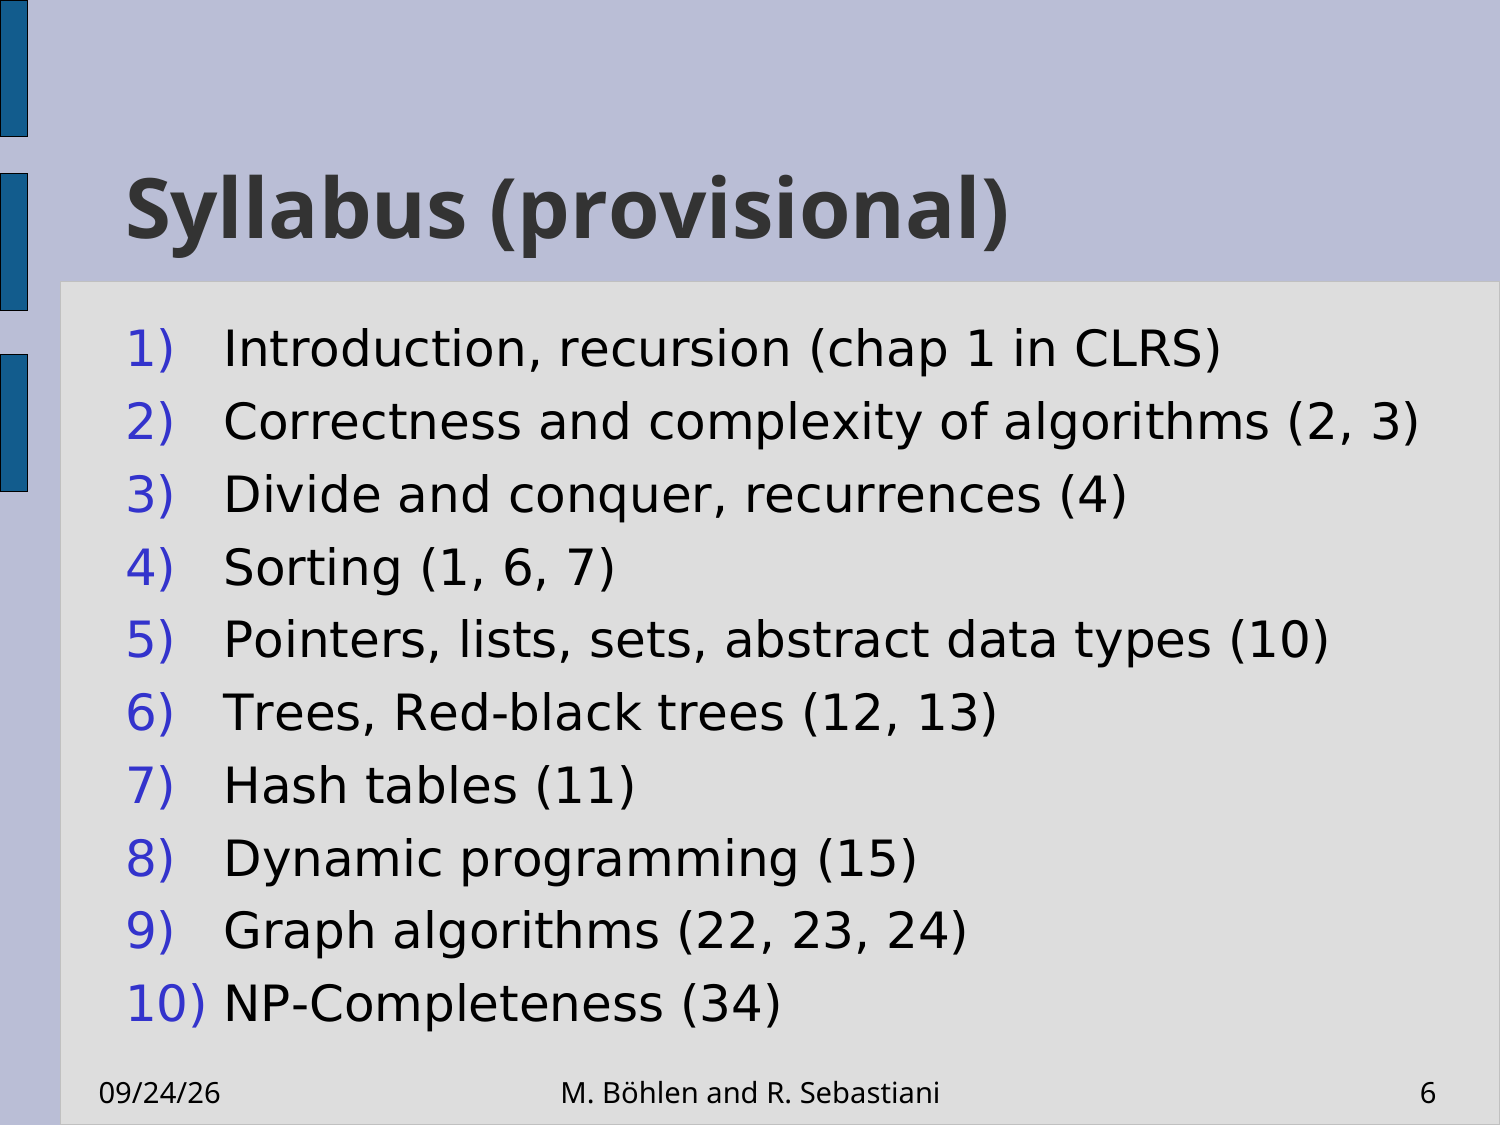

# Syllabus (provisional)
Introduction, recursion (chap 1 in CLRS)
Correctness and complexity of algorithms (2, 3)
Divide and conquer, recurrences (4)
Sorting (1, 6, 7)
Pointers, lists, sets, abstract data types (10)
Trees, Red-black trees (12, 13)
Hash tables (11)
Dynamic programming (15)
Graph algorithms (22, 23, 24)
NP-Completeness (34)
M. Böhlen and R. Sebastiani
6